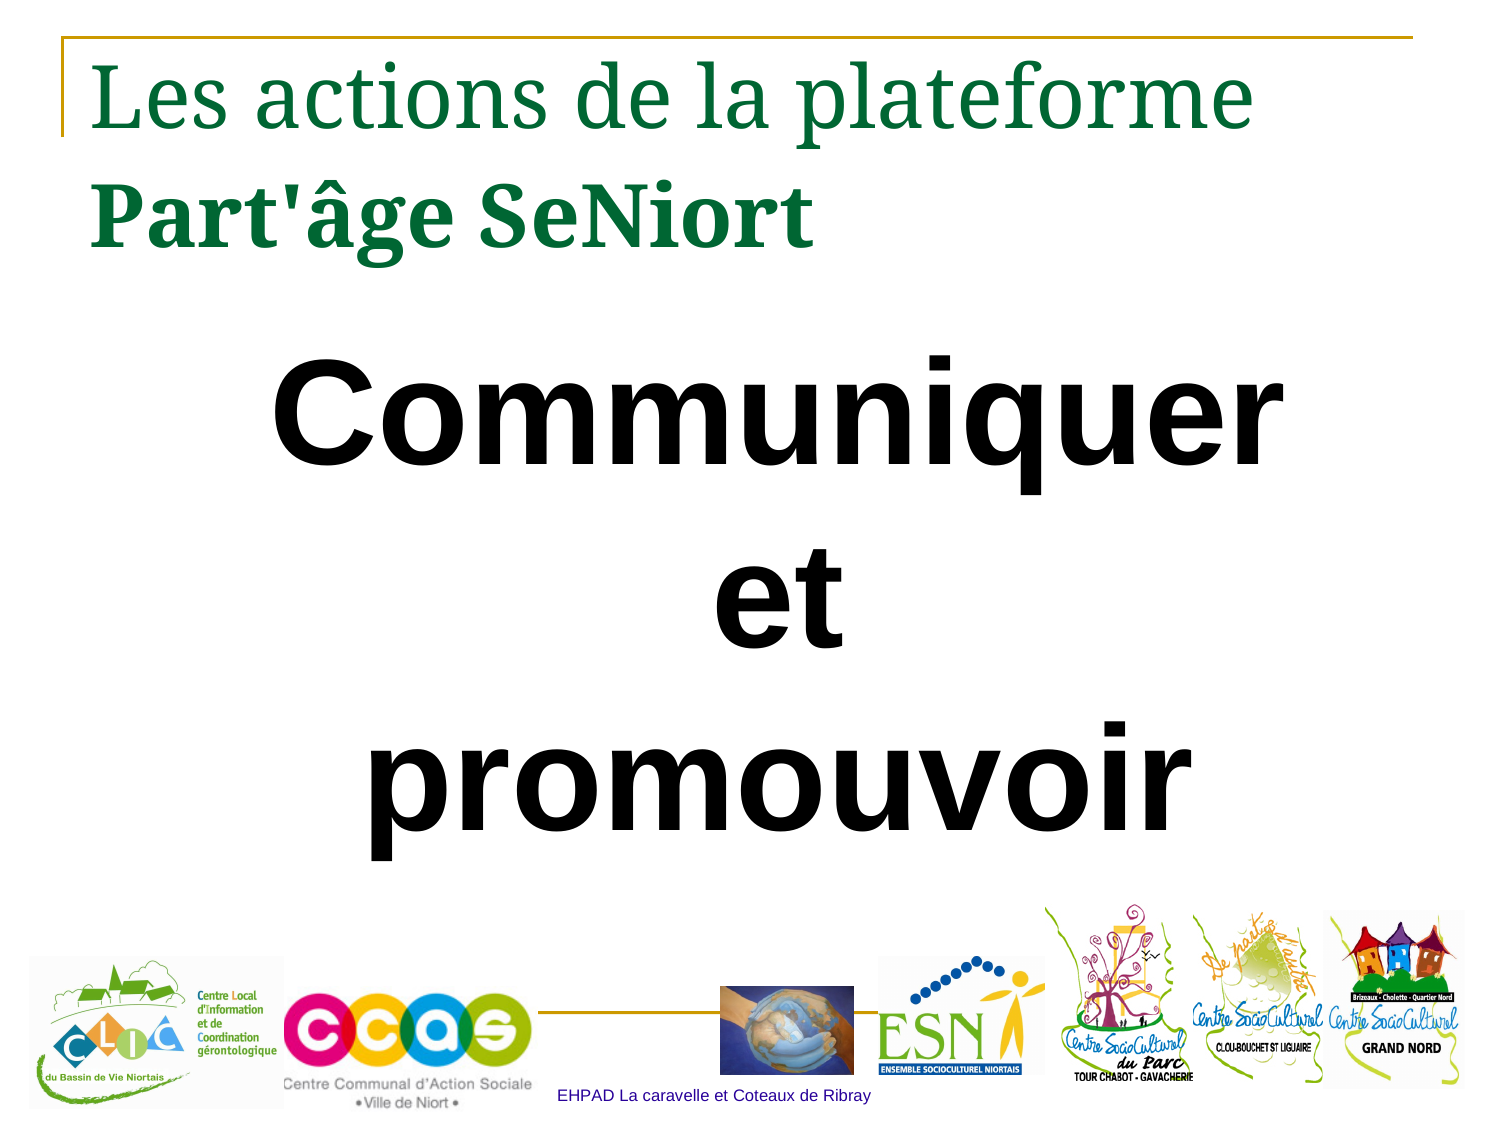

# Les actions de la plateforme Part'âge SeNiort
Communiquer
 et
promouvoir
EHPAD La caravelle et Coteaux de Ribray